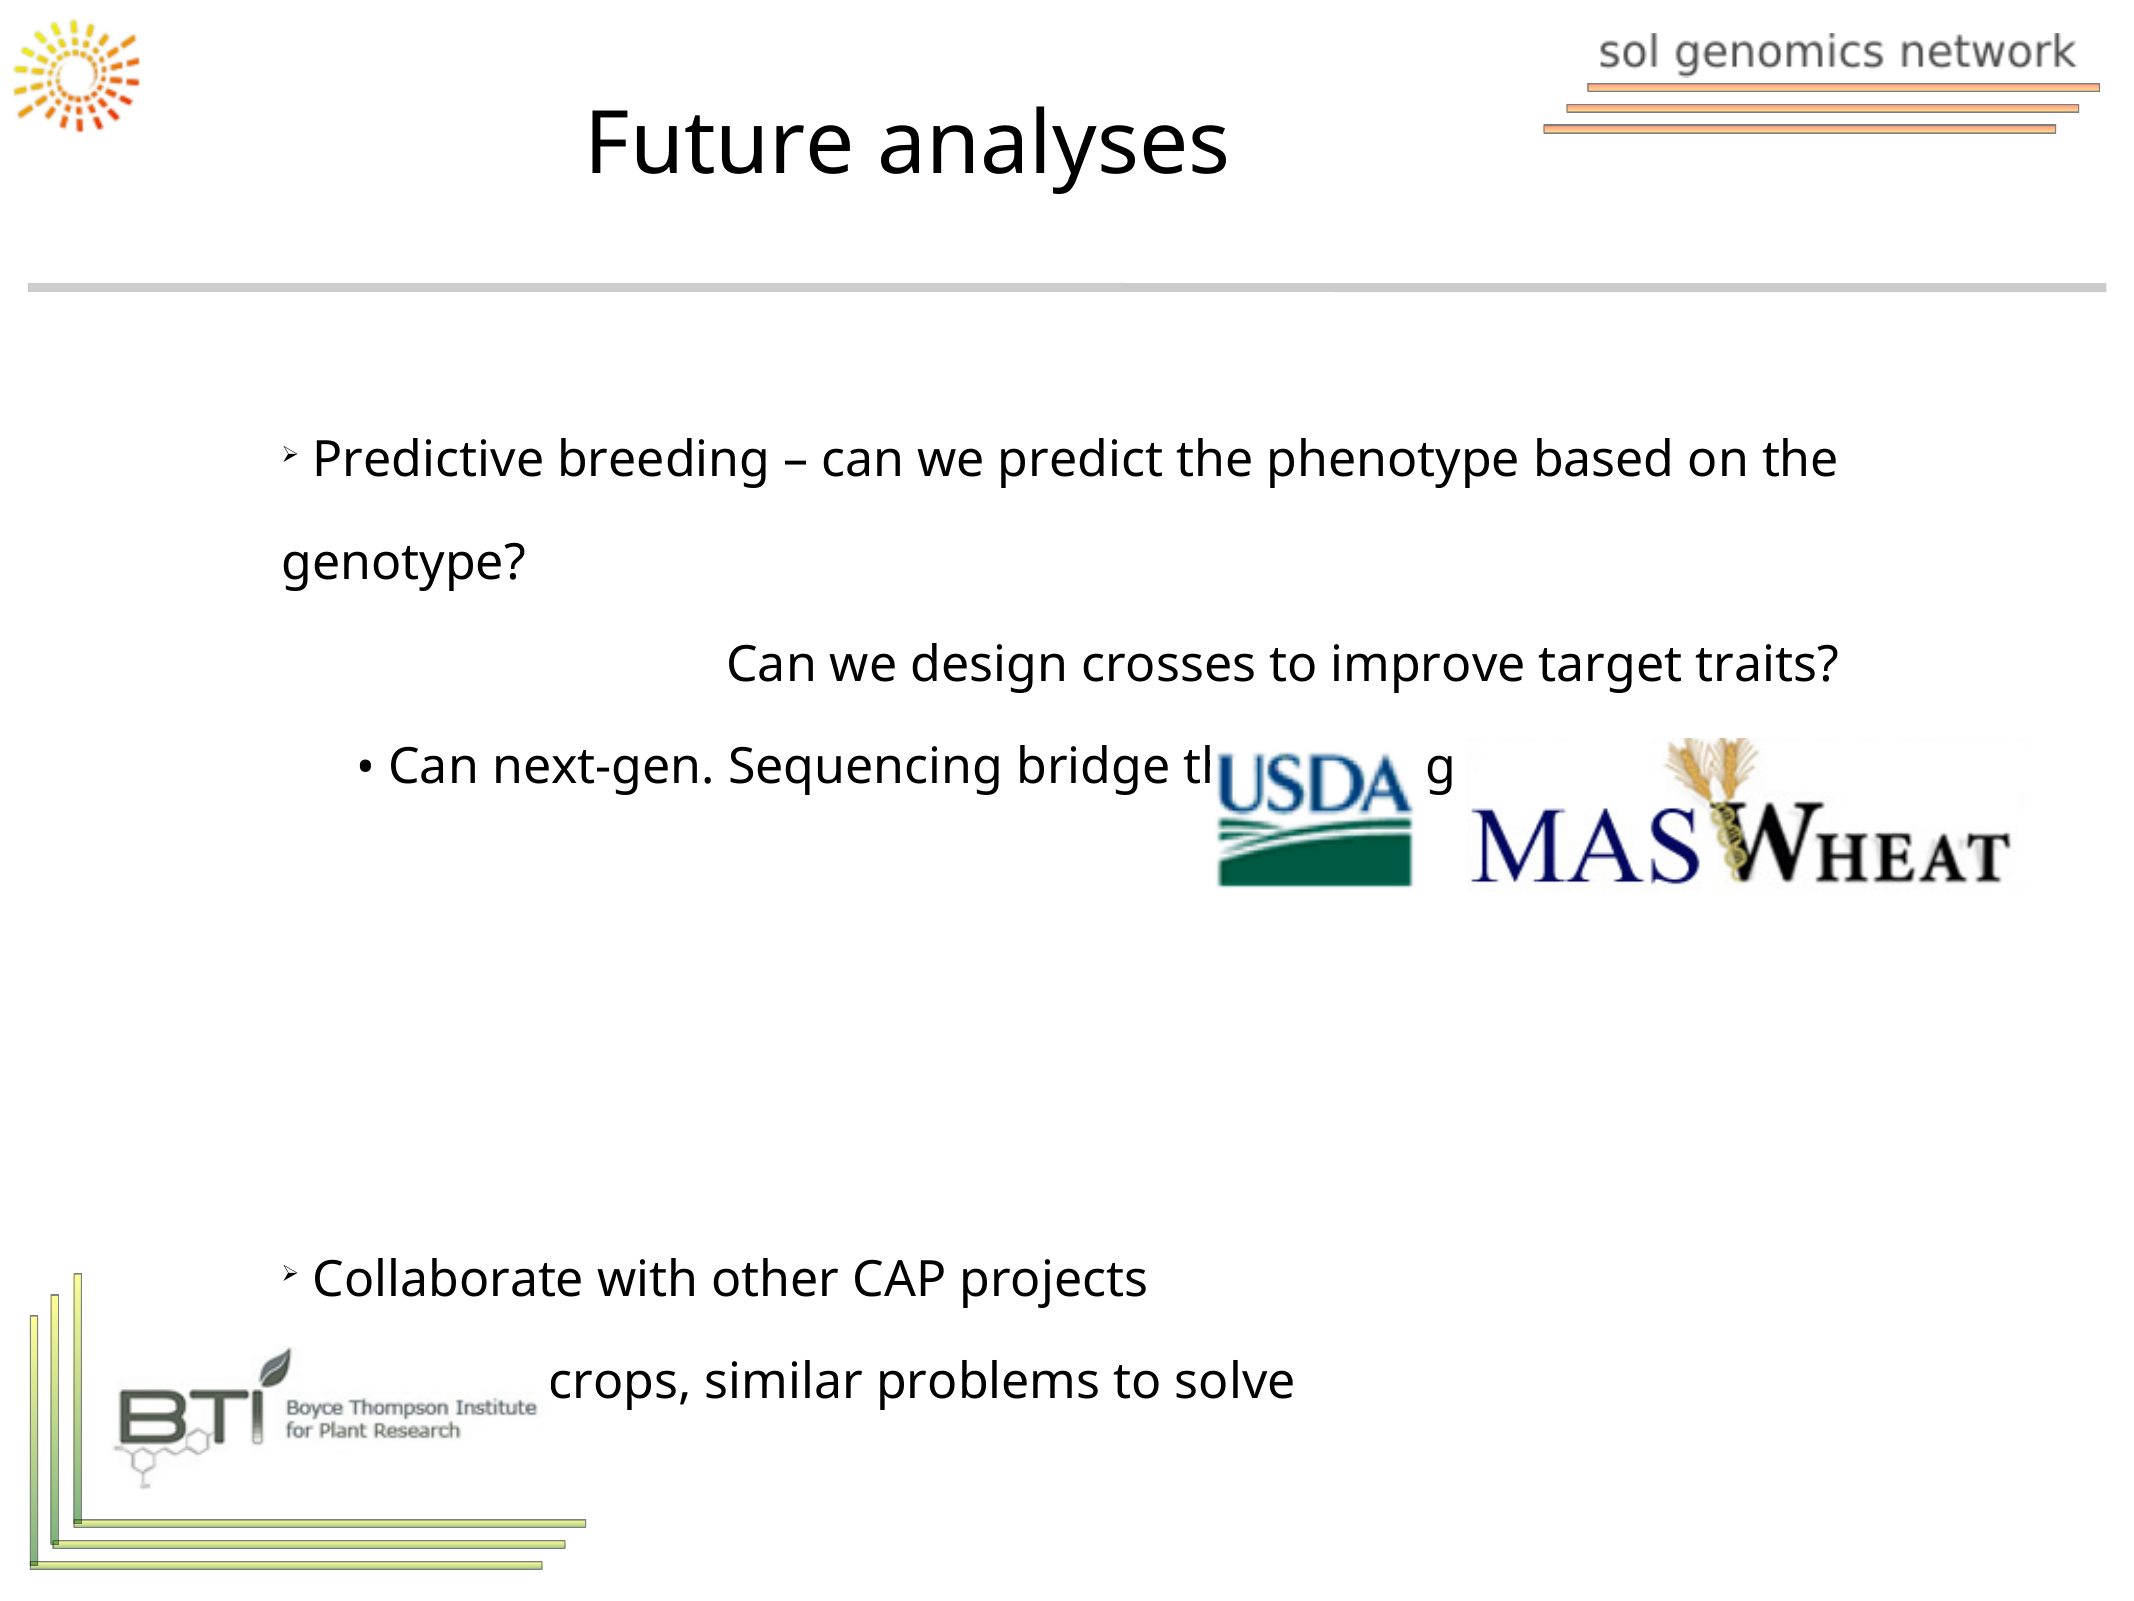

Future analyses
 Predictive breeding – can we predict the phenotype based on the genotype?
 Can we design crosses to improve target traits?
 Can next-gen. Sequencing bridge the missing marker polymorphism?
 Collaborate with other CAP projects
 Different crops, similar problems to solve